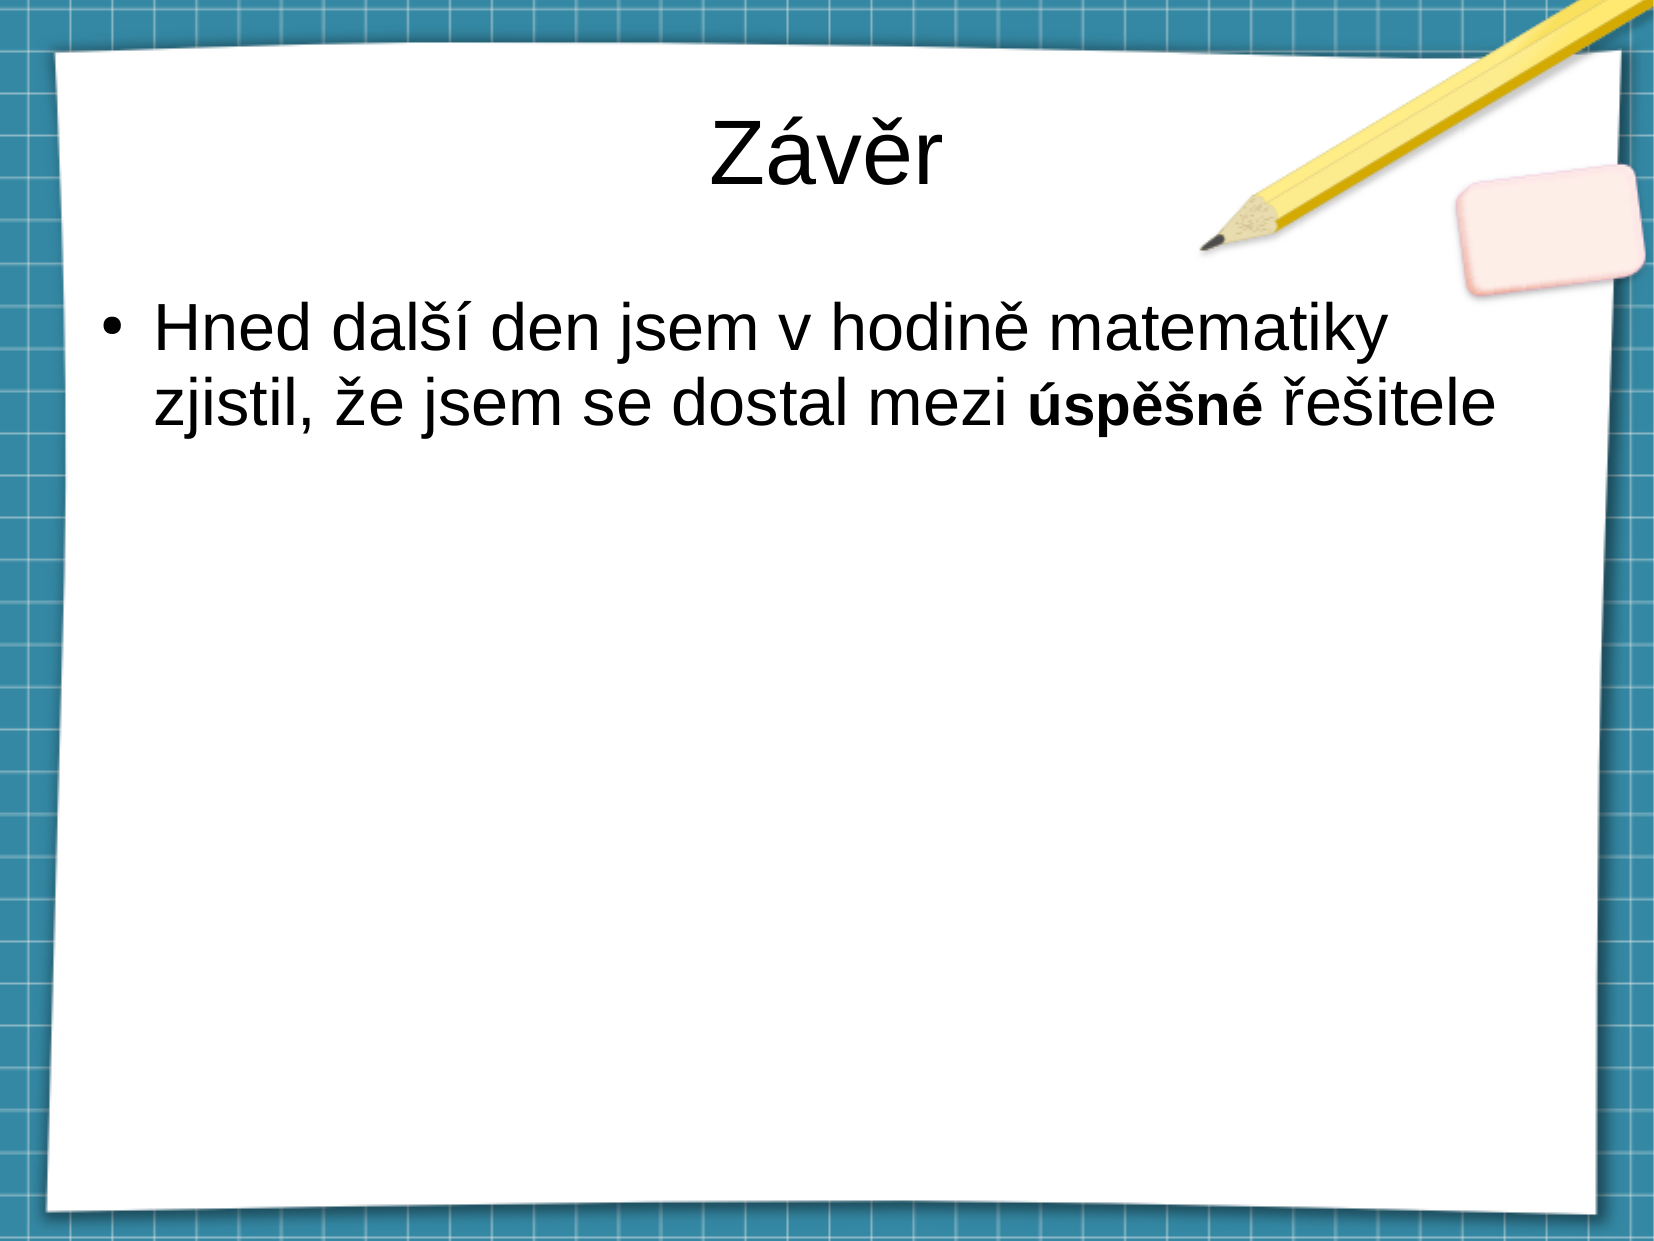

# Závěr
Hned další den jsem v hodině matematiky zjistil, že jsem se dostal mezi úspěšné řešitele